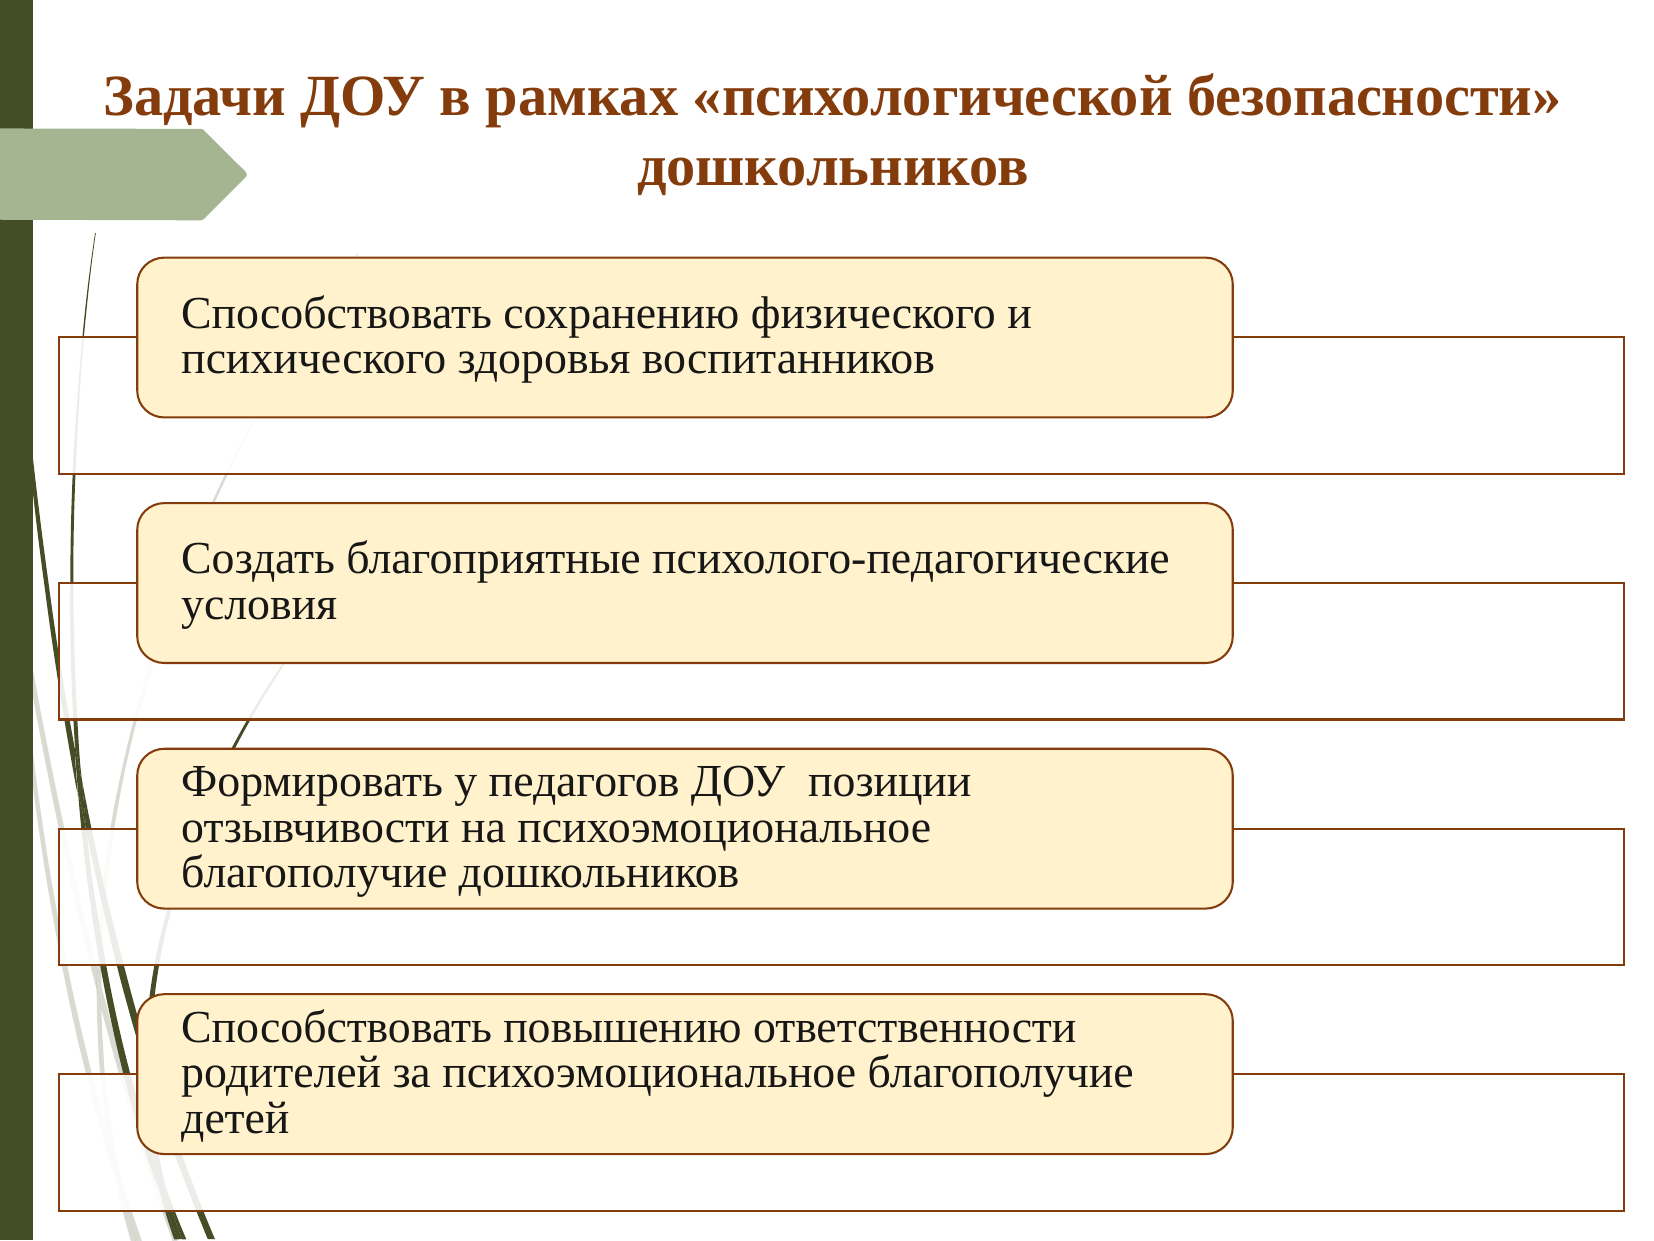

# Задачи ДОУ в рамках «психологической безопасности» дошкольников
Способствовать сохранению физического и психического здоровья воспитанников
Создать благоприятные психолого-педагогические условия
Формировать у педагогов ДОУ позиции отзывчивости на психоэмоциональное благополучие дошкольников
Способствовать повышению ответственности родителей за психоэмоциональное благополучие детей